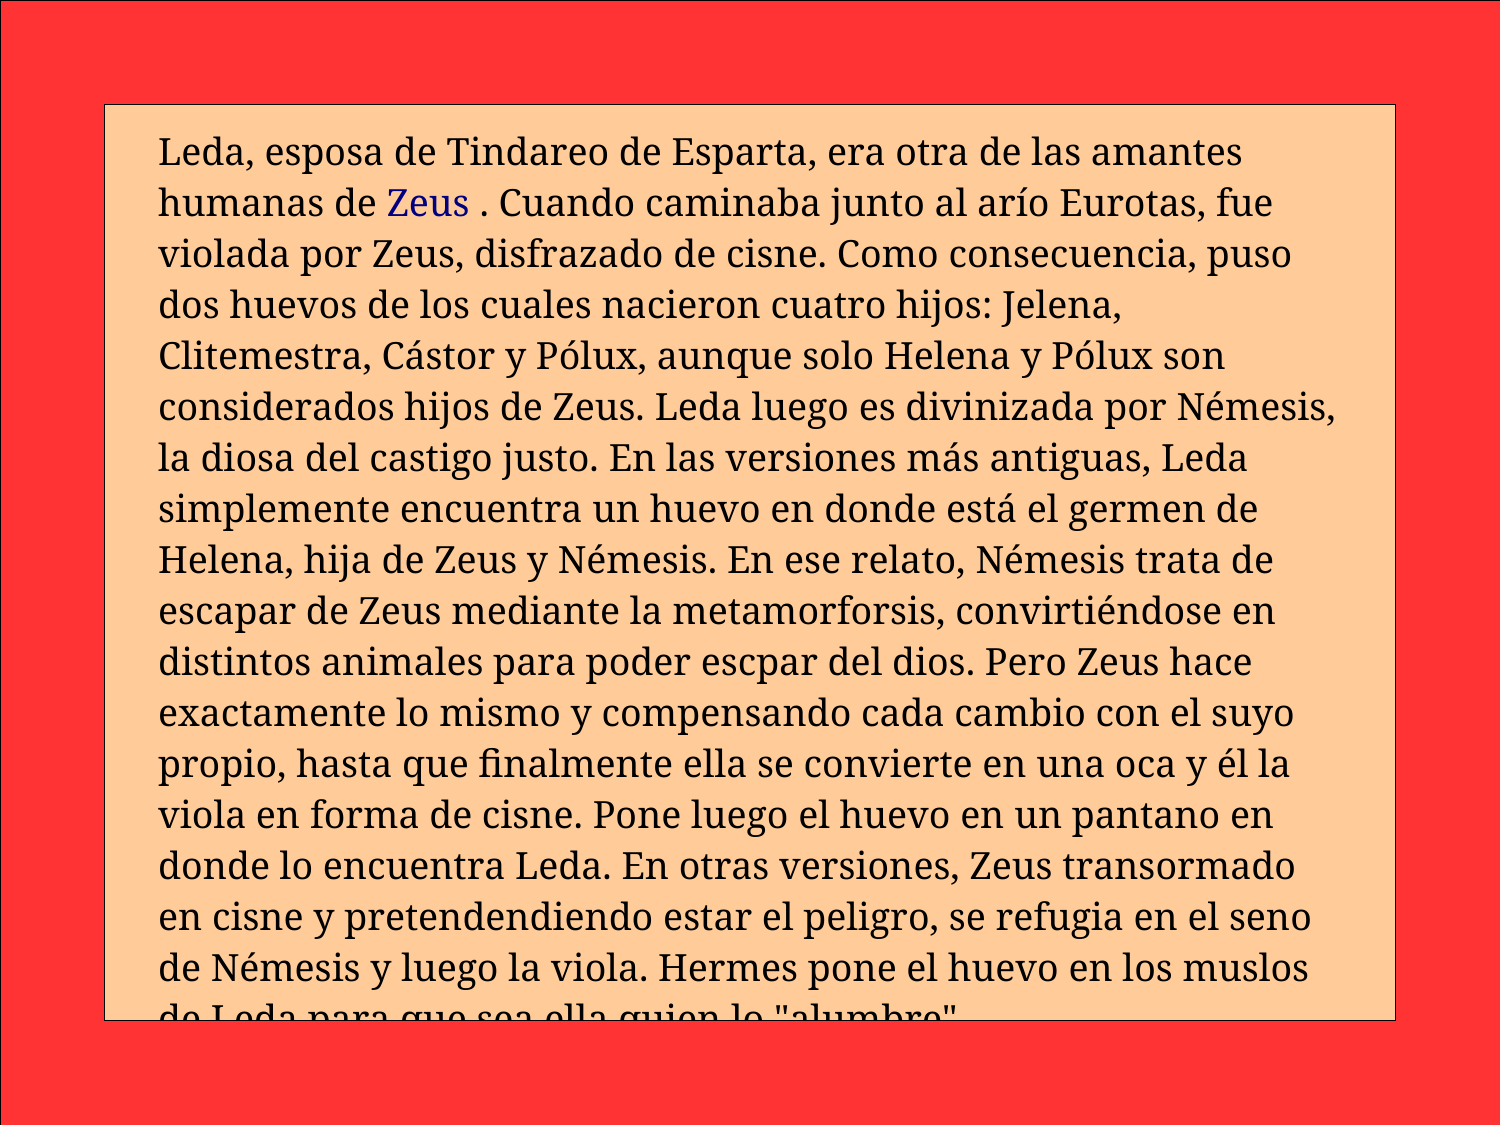

Leda, esposa de Tindareo de Esparta, era otra de las amantes humanas de Zeus . Cuando caminaba junto al arío Eurotas, fue violada por Zeus, disfrazado de cisne. Como consecuencia, puso dos huevos de los cuales nacieron cuatro hijos: Jelena, Clitemestra, Cástor y Pólux, aunque solo Helena y Pólux son considerados hijos de Zeus. Leda luego es divinizada por Némesis, la diosa del castigo justo. En las versiones más antiguas, Leda simplemente encuentra un huevo en donde está el germen de Helena, hija de Zeus y Némesis. En ese relato, Némesis trata de escapar de Zeus mediante la metamorforsis, convirtiéndose en distintos animales para poder escpar del dios. Pero Zeus hace exactamente lo mismo y compensando cada cambio con el suyo propio, hasta que finalmente ella se convierte en una oca y él la viola en forma de cisne. Pone luego el huevo en un pantano en donde lo encuentra Leda. En otras versiones, Zeus transormado en cisne y pretendendiendo estar el peligro, se refugia en el seno de Némesis y luego la viola. Hermes pone el huevo en los muslos de Leda para que sea ella quien lo "alumbre".